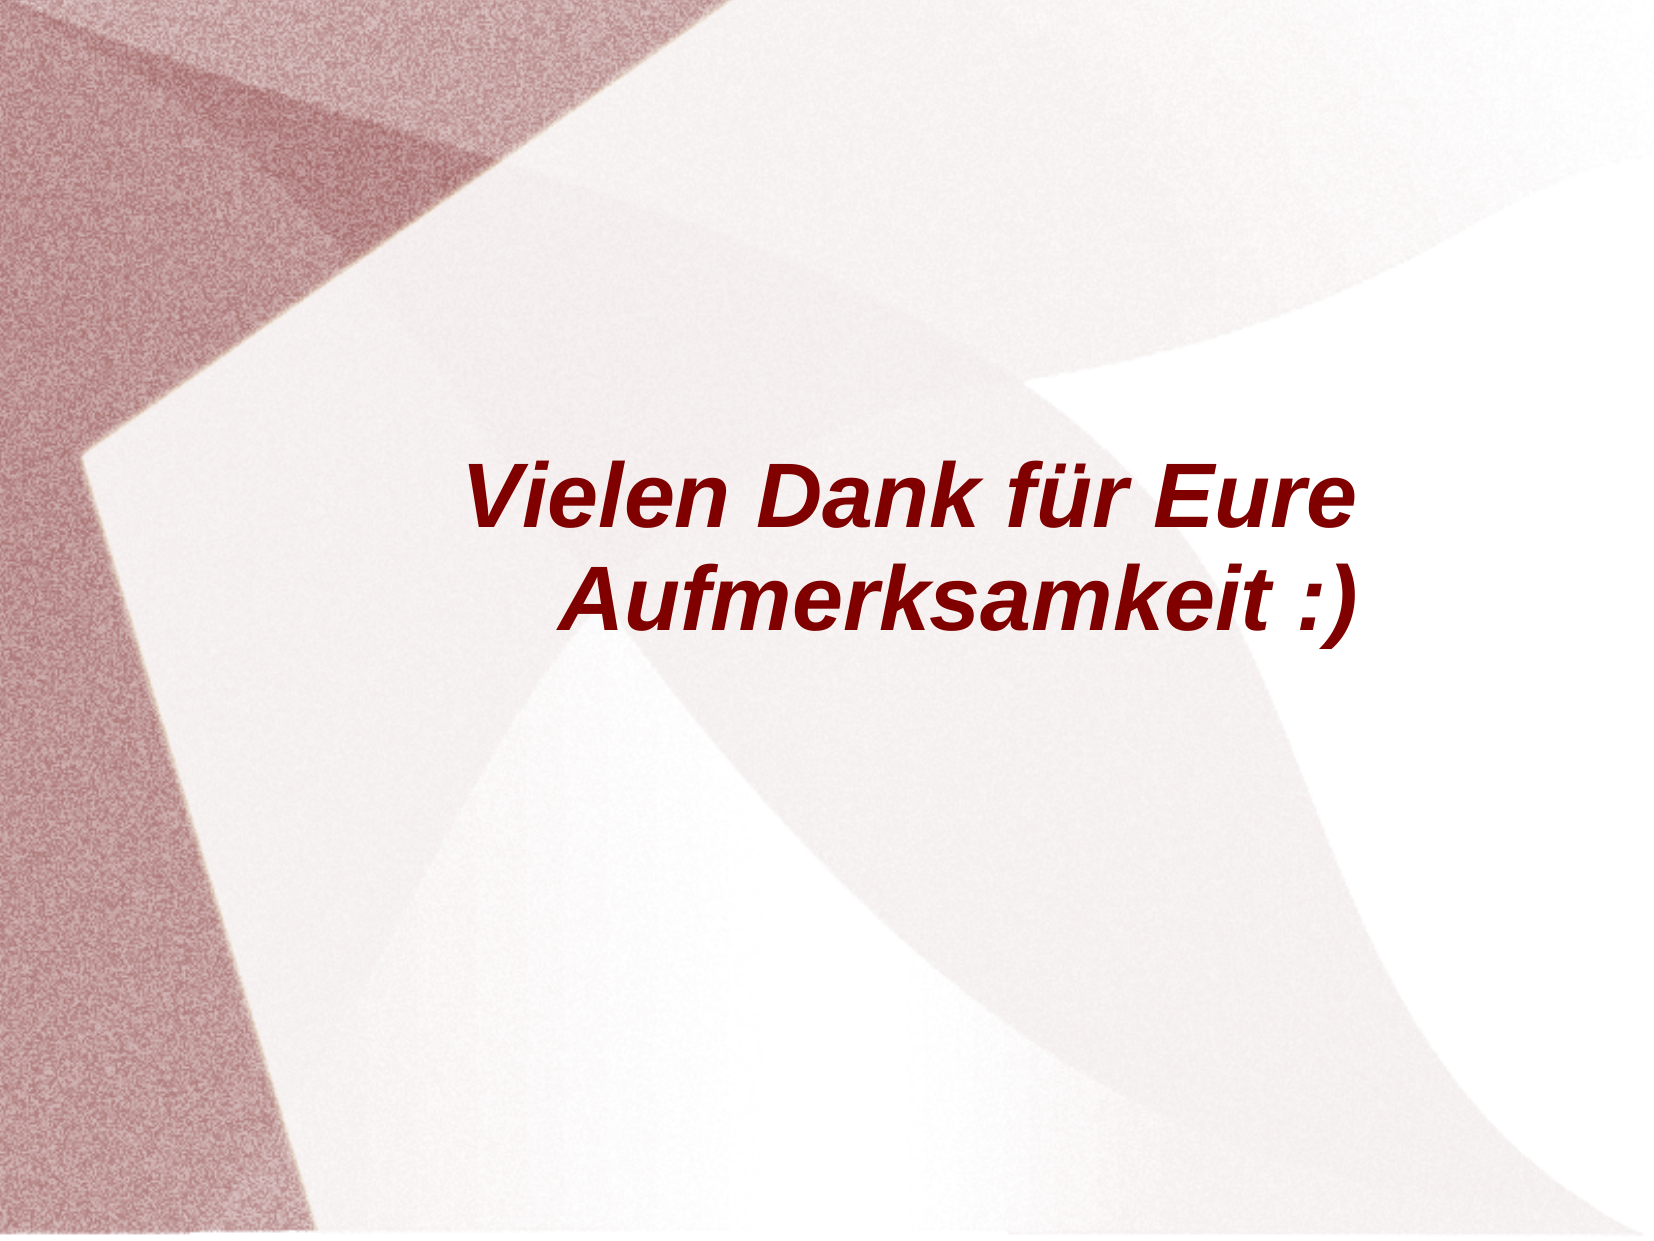

# Vielen Dank für Eure Aufmerksamkeit :)